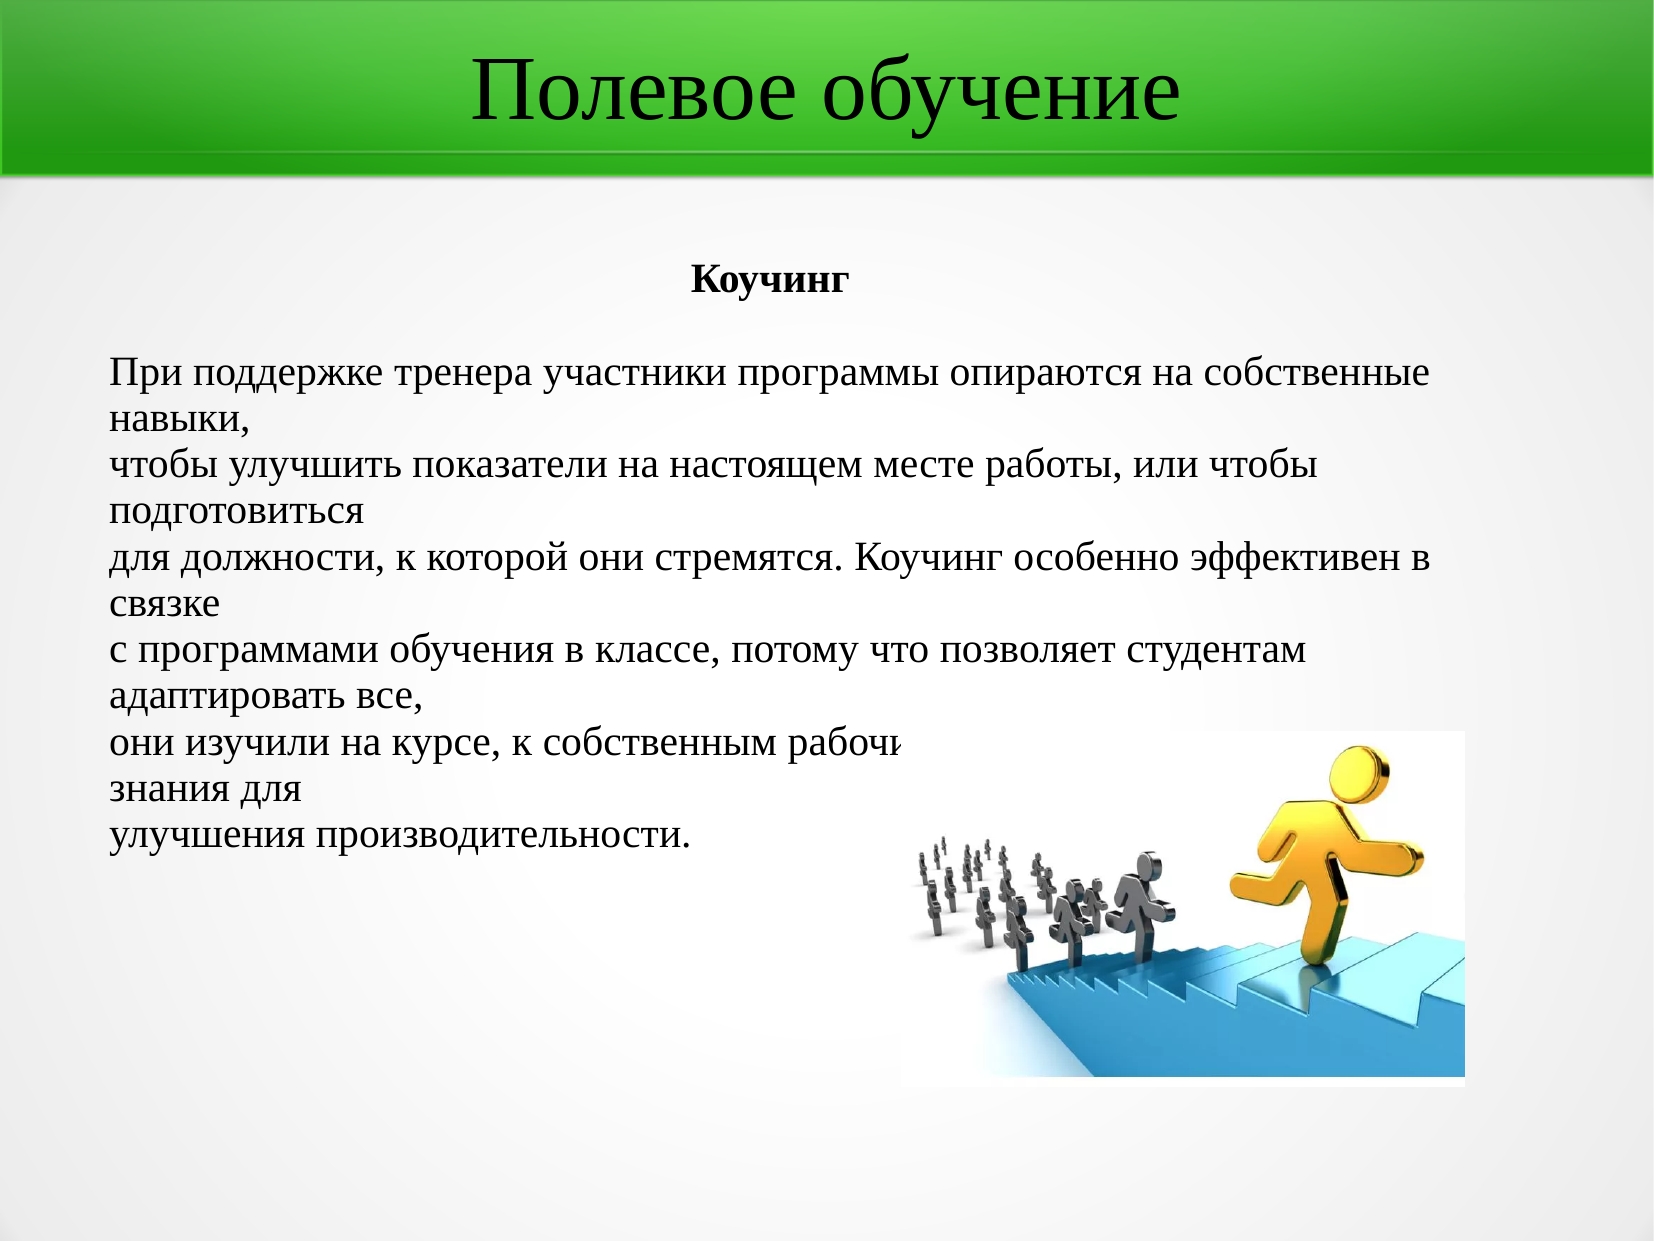

# Полевое обучение
Коучинг
При поддержке тренера участники программы опираются на собственные навыки,
чтобы улучшить показатели на настоящем месте работы, или чтобы подготовиться
для должности, к которой они стремятся. Коучинг особенно эффективен в связке
с программами обучения в классе, потому что позволяет студентам адаптировать все,
они изучили на курсе, к собственным рабочим сценариям и использовать знания для
улучшения производительности.